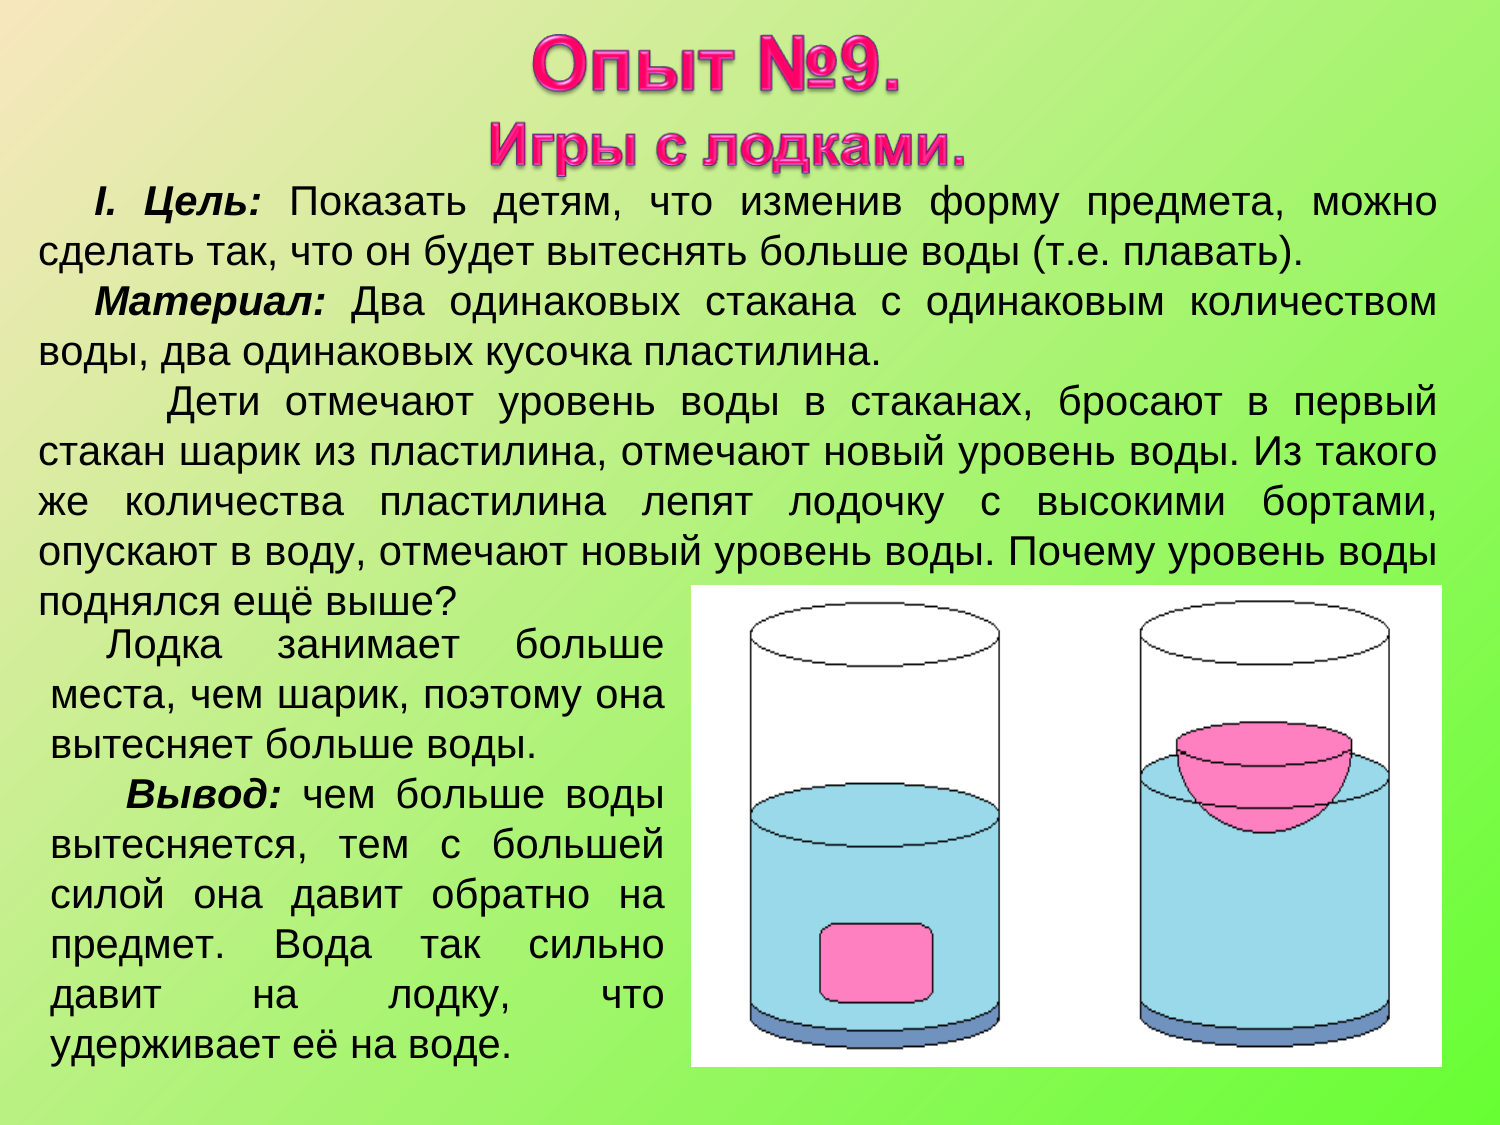

I. Цель: Показать детям, что изменив форму предмета, можно сделать так, что он будет вытеснять больше воды (т.е. плавать).
Материал: Два одинаковых стакана с одинаковым количеством воды, два одинаковых кусочка пластилина.
 Дети отмечают уровень воды в стаканах, бросают в первый стакан шарик из пластилина, отмечают новый уровень воды. Из такого же количества пластилина лепят лодочку с высокими бортами, опускают в воду, отмечают новый уровень воды. Почему уровень воды поднялся ещё выше?
Лодка занимает больше места, чем шарик, поэтому она вытесняет больше воды.
 Вывод: чем больше воды вытесняется, тем с большей силой она давит обратно на предмет. Вода так сильно давит на лодку, что удерживает её на воде.